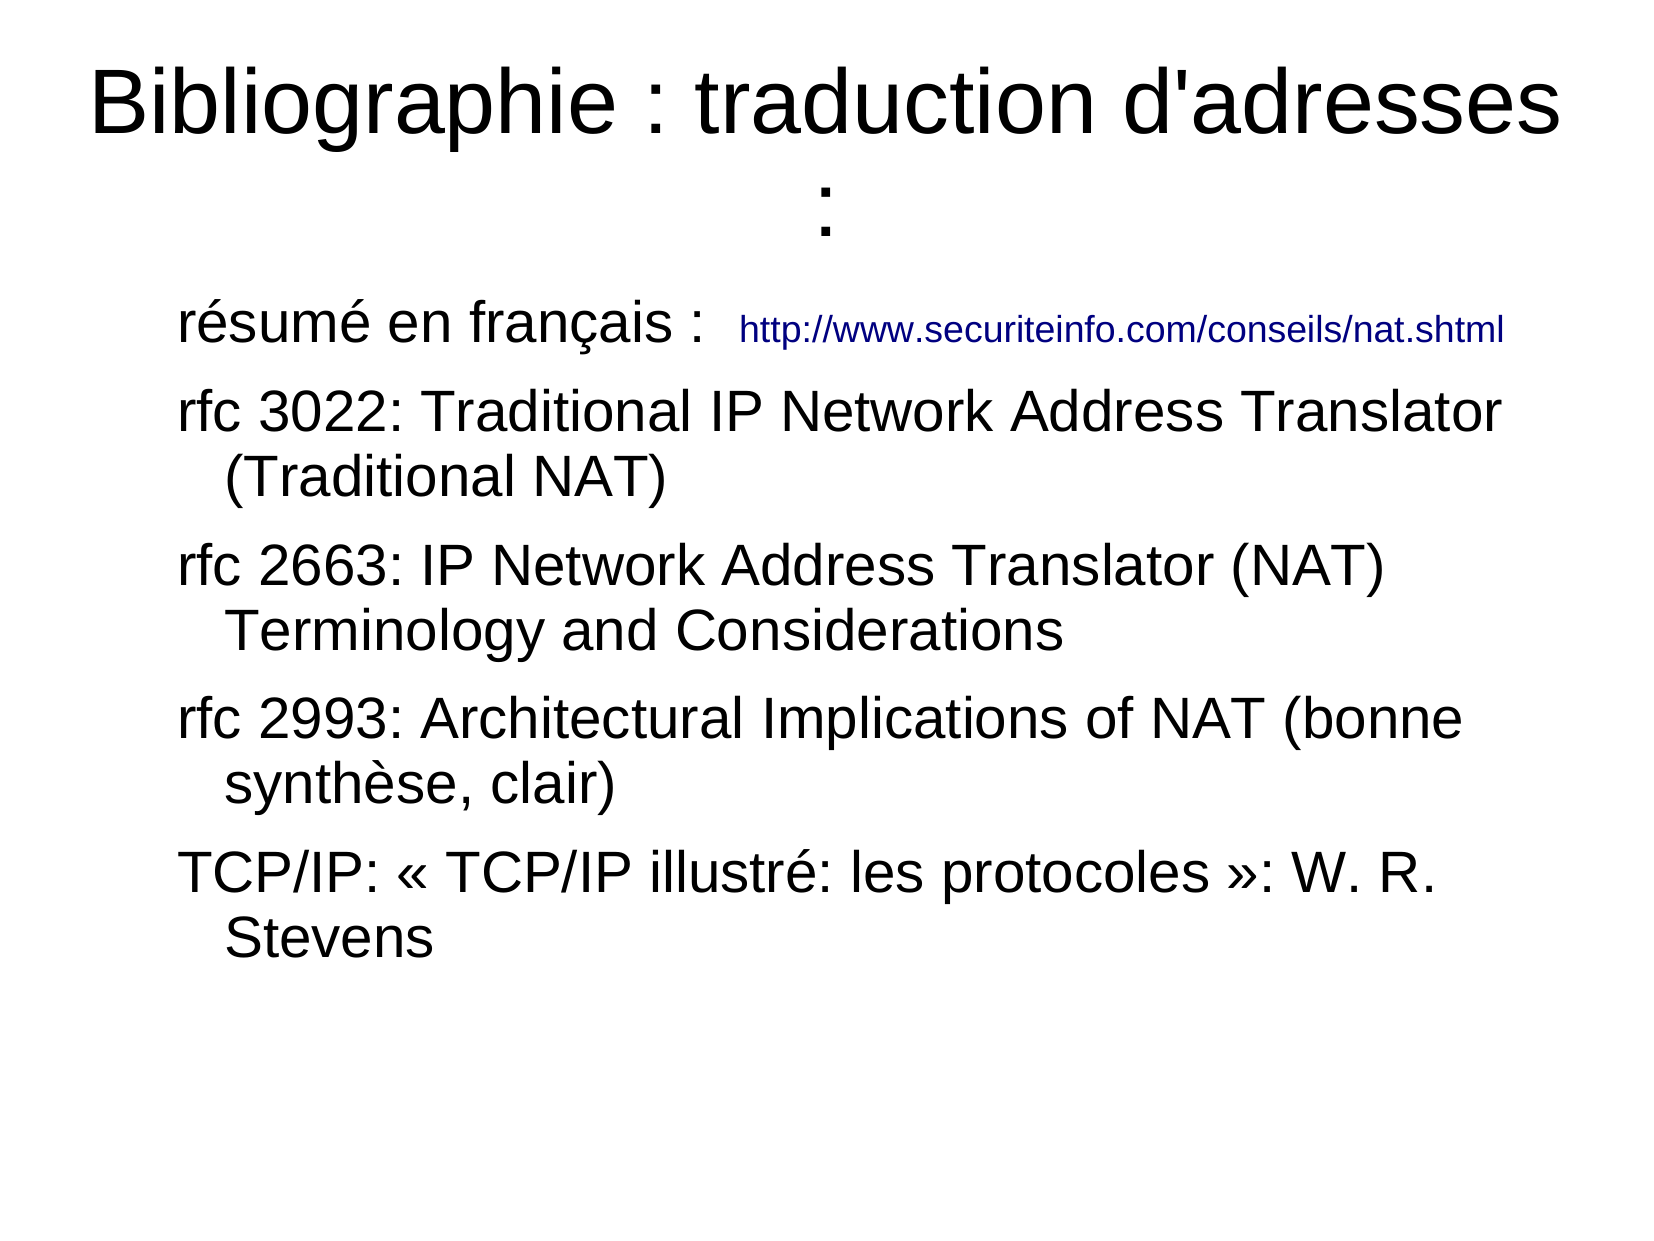

# Bibliographie : traduction d'adresses :
résumé en français : http://www.securiteinfo.com/conseils/nat.shtml
rfc 3022: Traditional IP Network Address Translator (Traditional NAT)
rfc 2663: IP Network Address Translator (NAT) Terminology and Considerations
rfc 2993: Architectural Implications of NAT (bonne synthèse, clair)
TCP/IP: « TCP/IP illustré: les protocoles »: W. R. Stevens